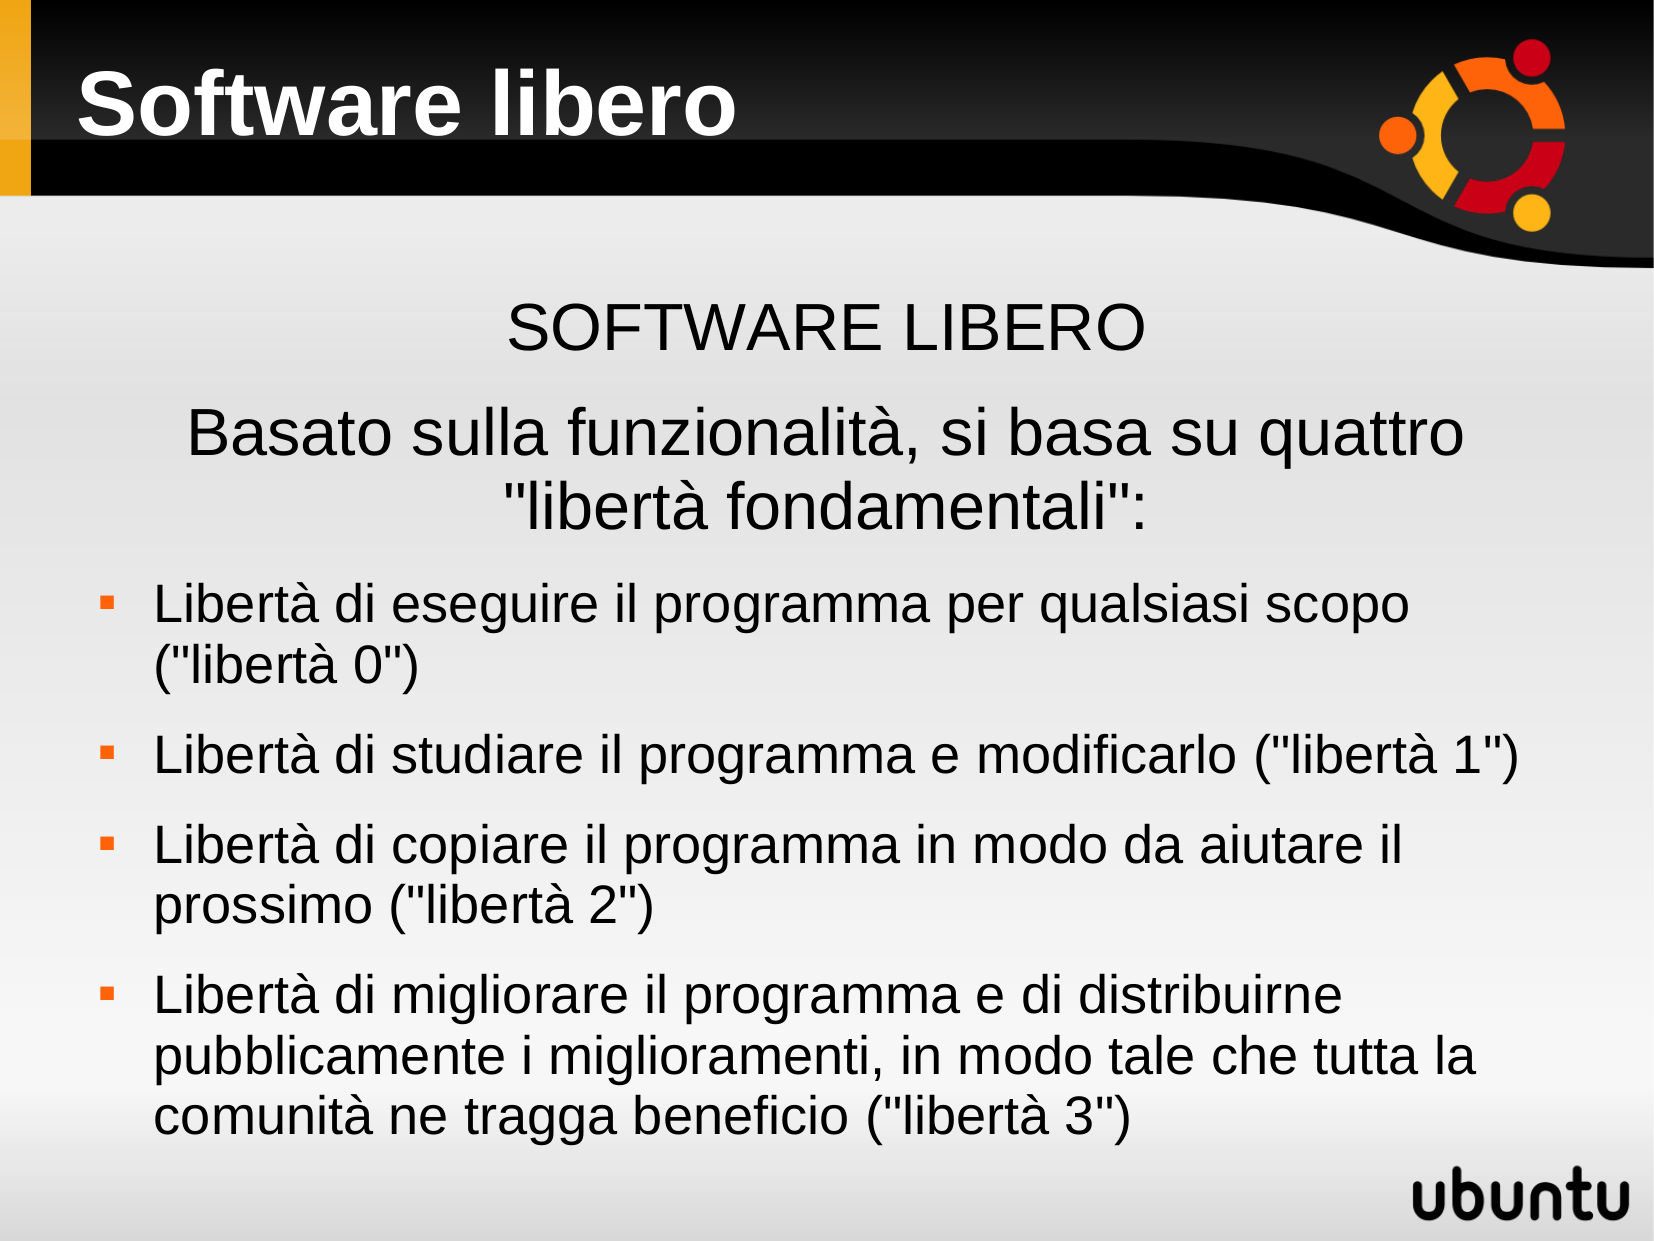

# Software libero
SOFTWARE LIBERO
Basato sulla funzionalità, si basa su quattro "libertà fondamentali":
Libertà di eseguire il programma per qualsiasi scopo ("libertà 0")
Libertà di studiare il programma e modificarlo ("libertà 1")
Libertà di copiare il programma in modo da aiutare il prossimo ("libertà 2")
Libertà di migliorare il programma e di distribuirne pubblicamente i miglioramenti, in modo tale che tutta la comunità ne tragga beneficio ("libertà 3")